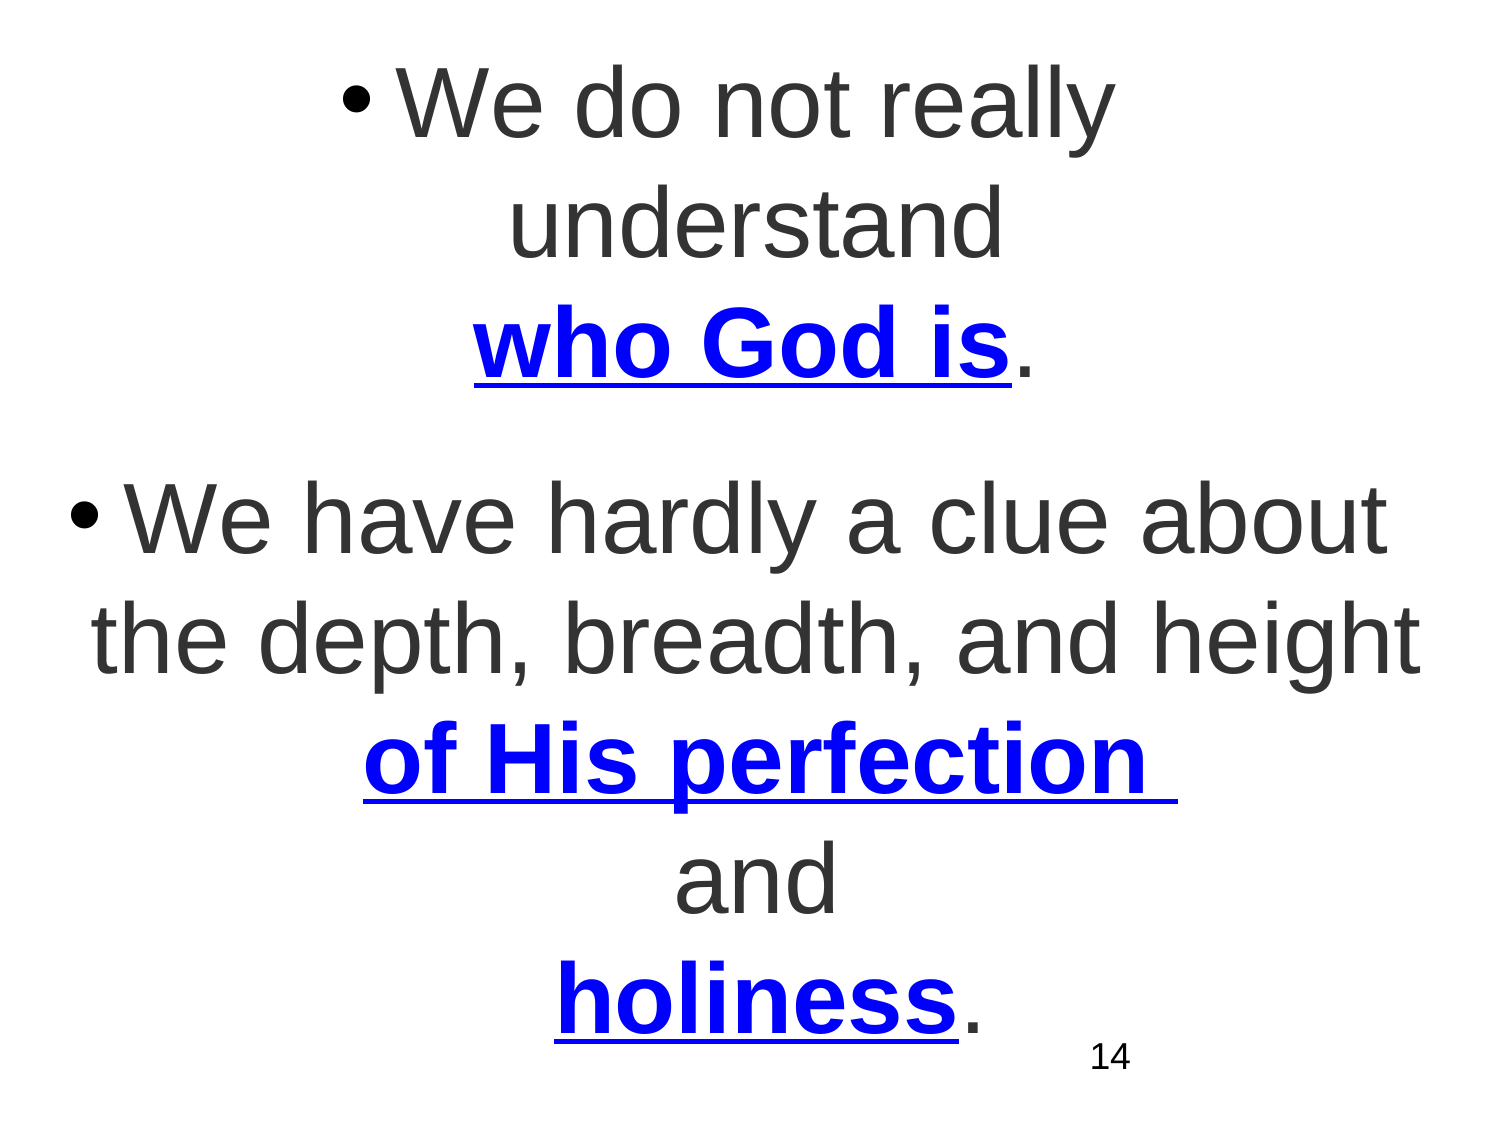

# We do not really understand who God is.
We have hardly a clue about
the depth, breadth, and height
of His perfection
and
holiness.
14